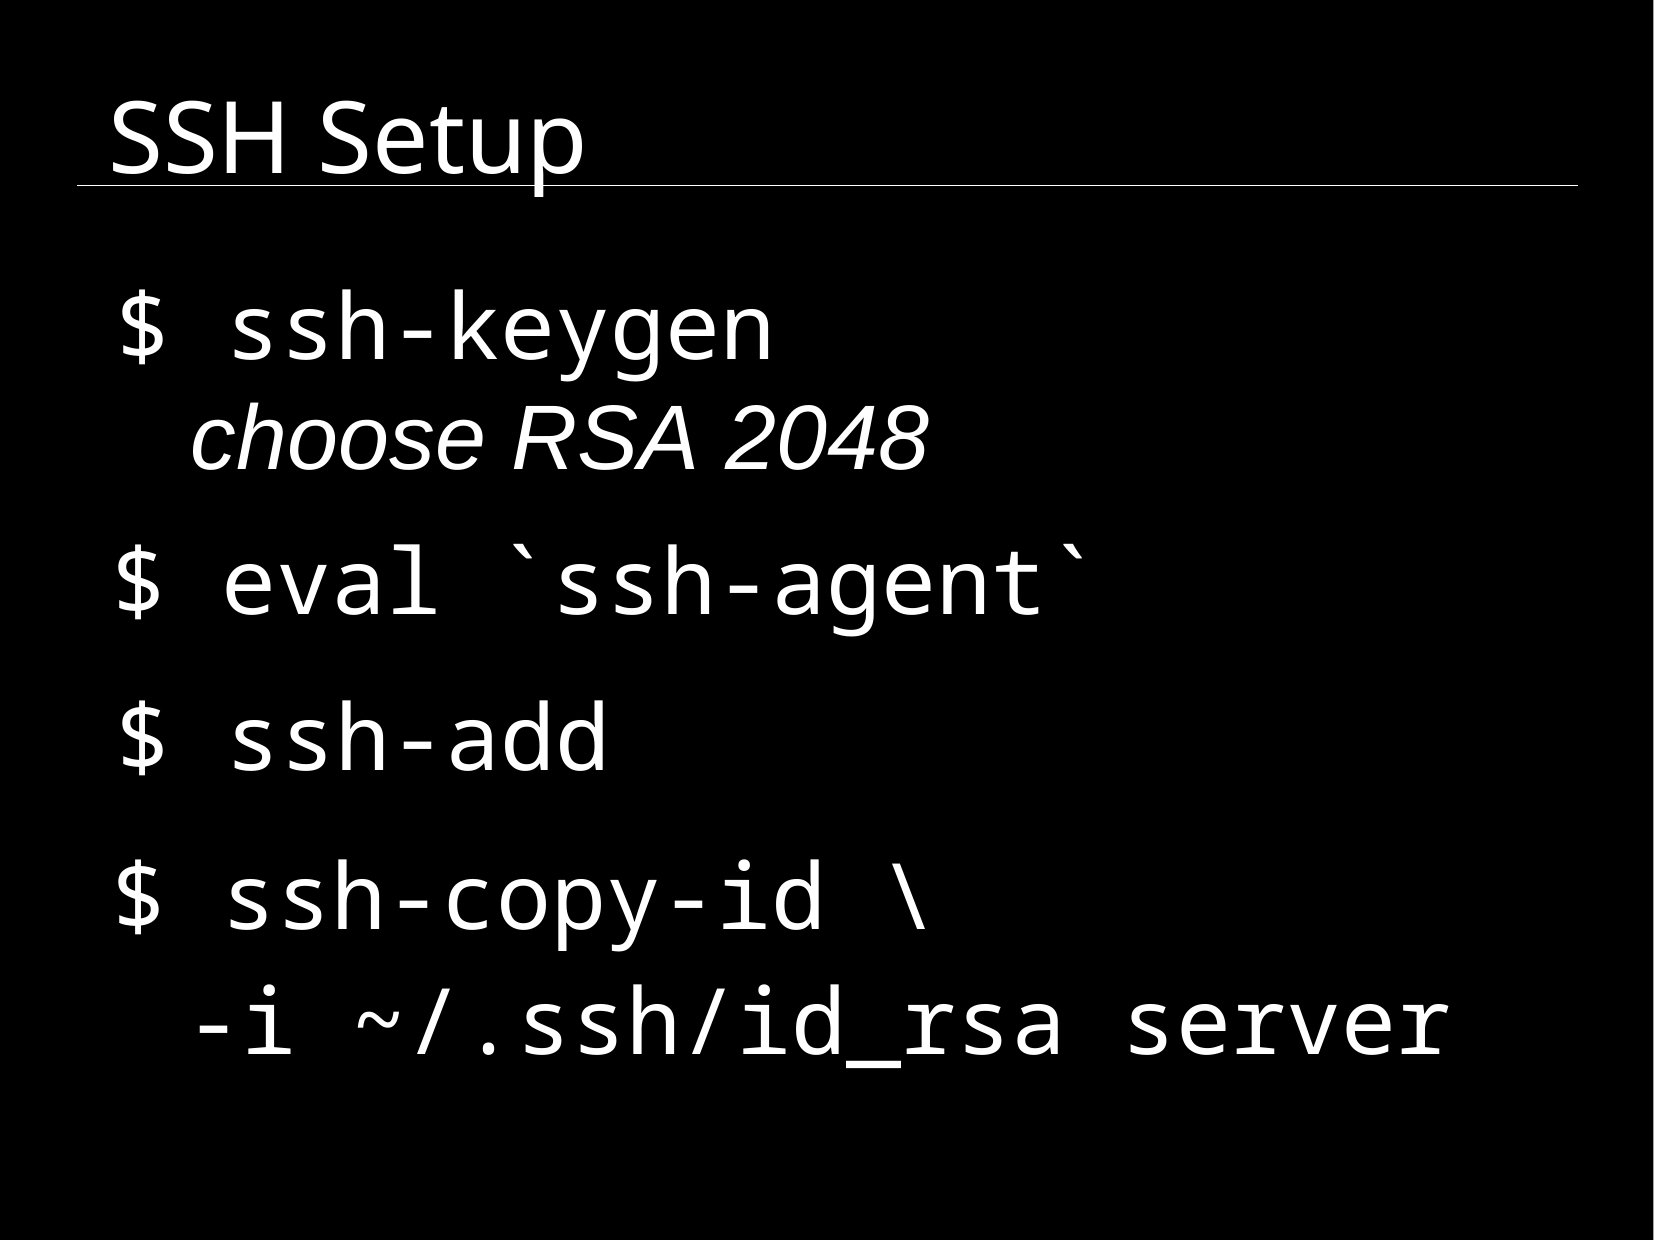

SSH Setup
$ ssh-keygen
	choose RSA 2048
$ eval `ssh-agent`
$ ssh-add
$ ssh-copy-id \
	-i ~/.ssh/id_rsa server